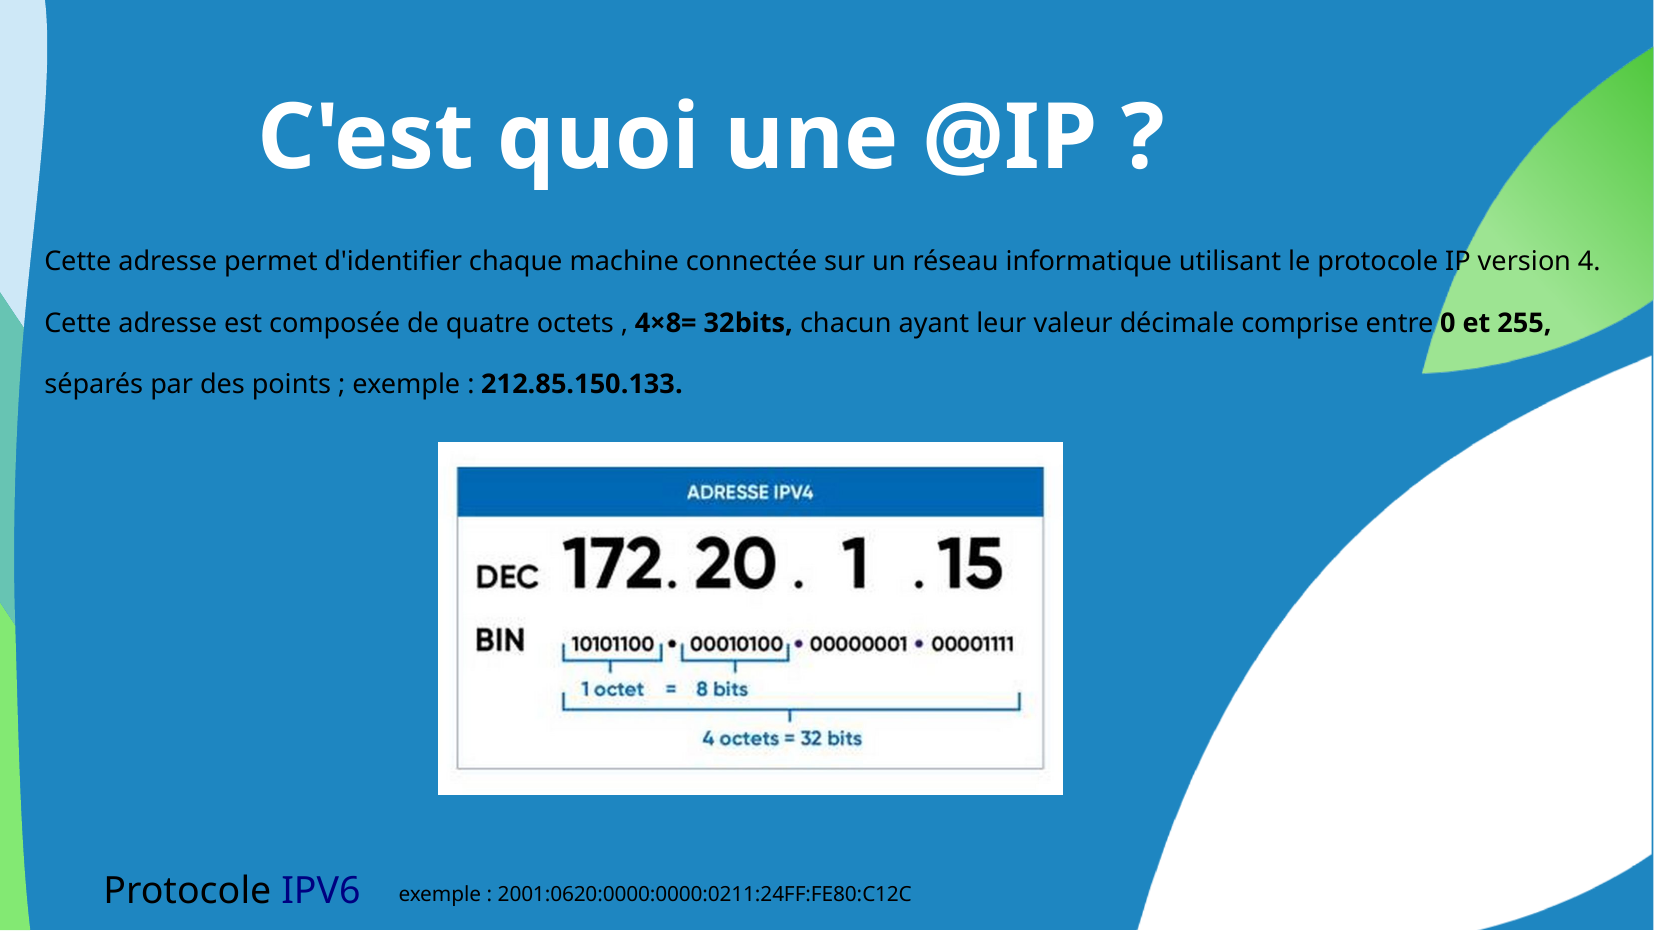

# C'est quoi une @IP ?
Cette adresse permet d'identifier chaque machine connectée sur un réseau informatique utilisant le protocole IP version 4.
Cette adresse est composée de quatre octets , 4×8= 32bits, chacun ayant leur valeur décimale comprise entre 0 et 255,
séparés par des points ; exemple : 212.85.150.133.
Protocole IPV6
exemple : 2001:0620:0000:0000:0211:24FF:FE80:C12C